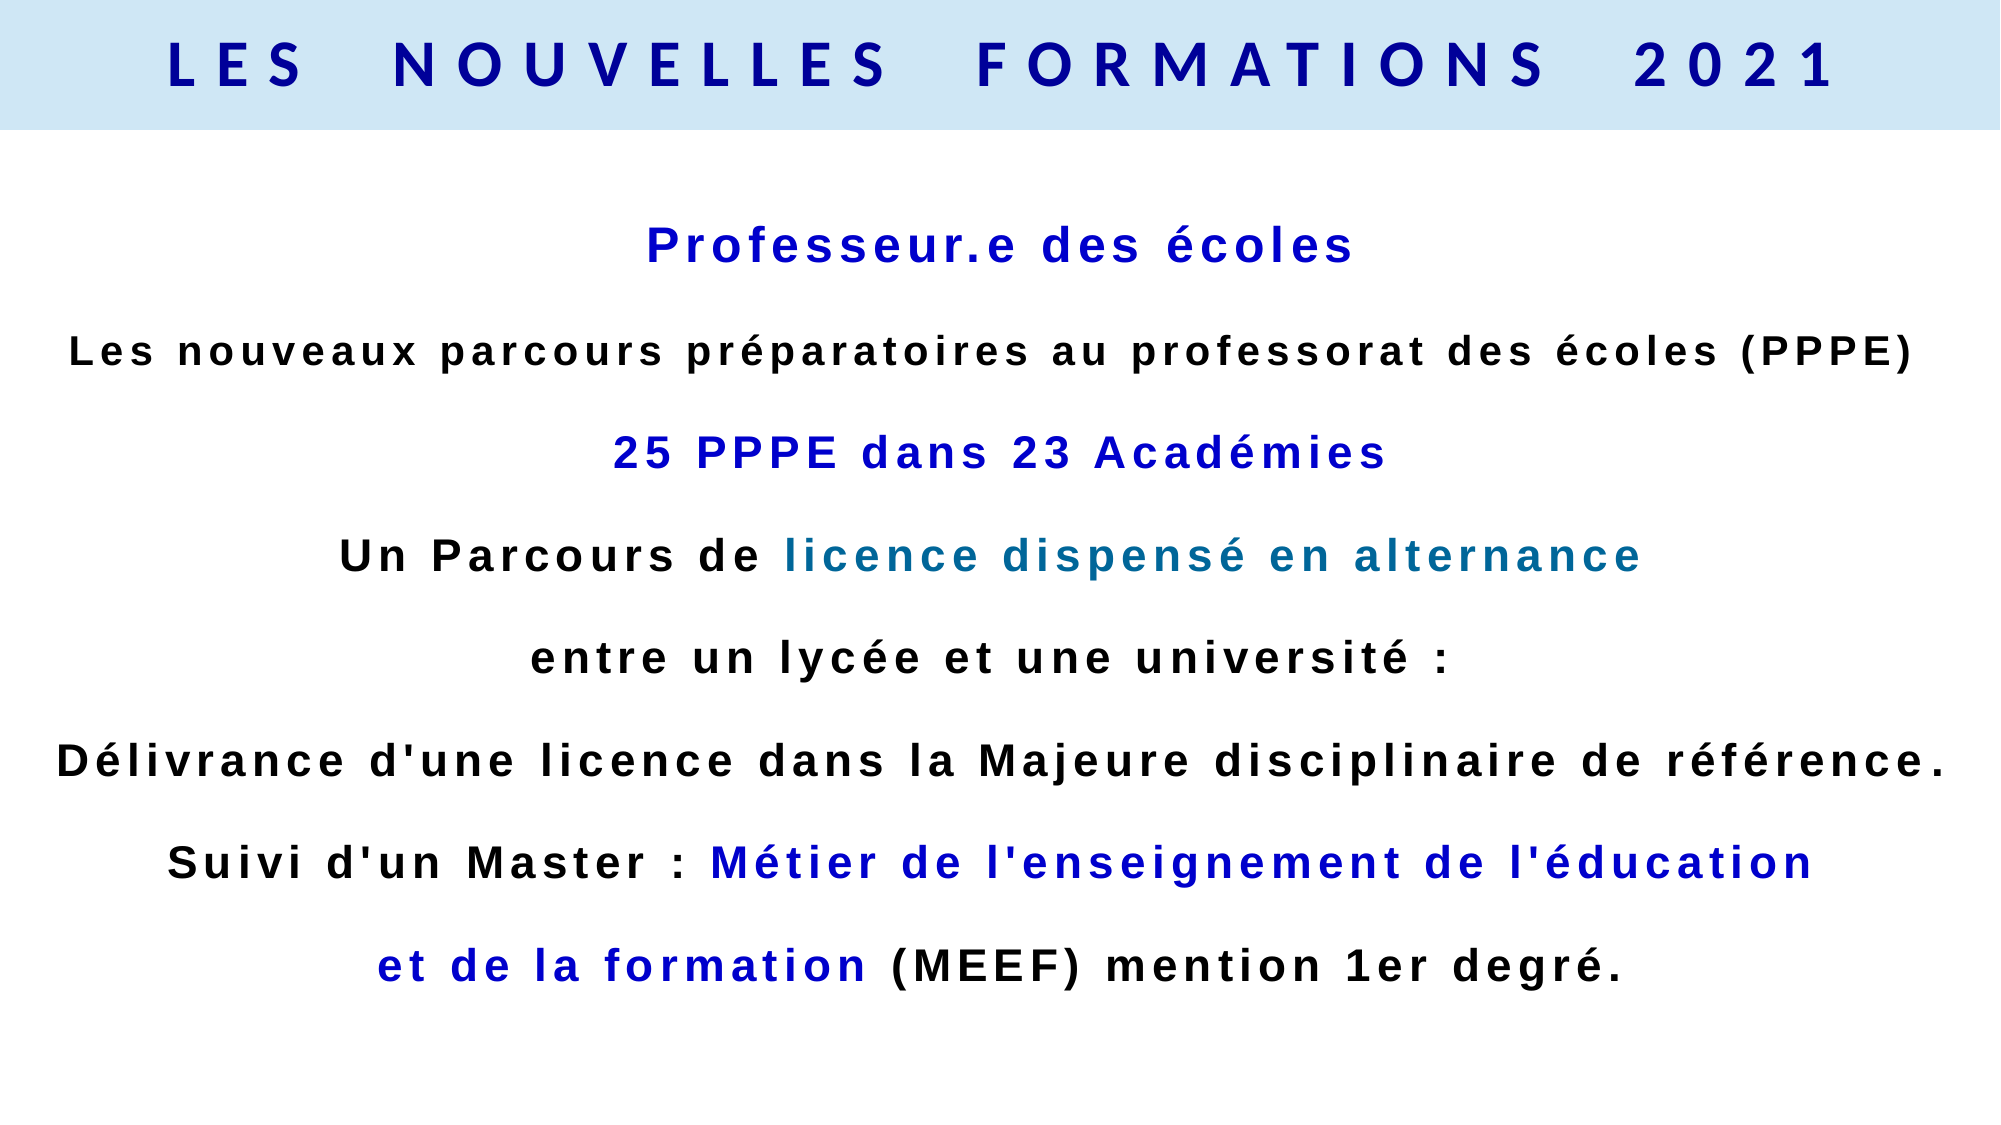

# LES NOUVELLES FORMATIONS 2021
Professeur.e des écoles
Les nouveaux parcours préparatoires au professorat des écoles (PPPE)
25 PPPE dans 23 Académies
Un Parcours de licence dispensé en alternance
entre un lycée et une université :
Délivrance d'une licence dans la Majeure disciplinaire de référence.
Suivi d'un Master : Métier de l'enseignement de l'éducation
et de la formation (MEEF) mention 1er degré.